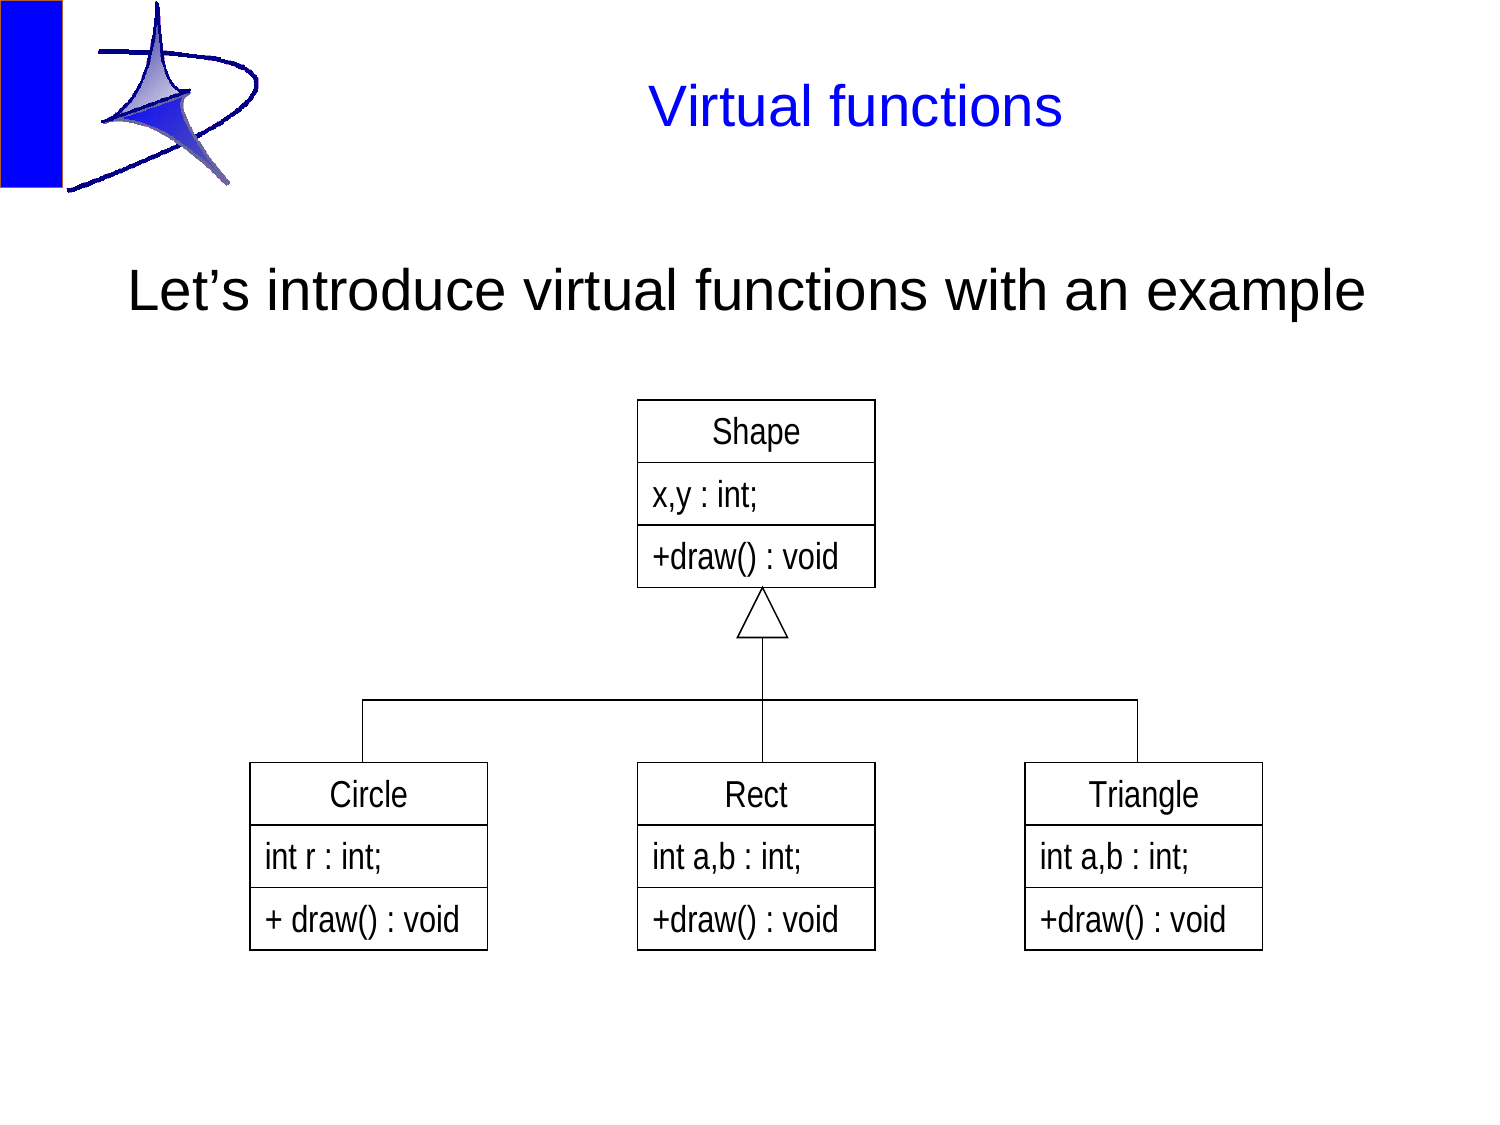

# Virtual functions
Let’s introduce virtual functions with an example
Shape
x,y : int;
+draw() : void
Circle
int r : int;
+ draw() : void
Rect
int a,b : int;
+draw() : void
Triangle
int a,b : int;
+draw() : void